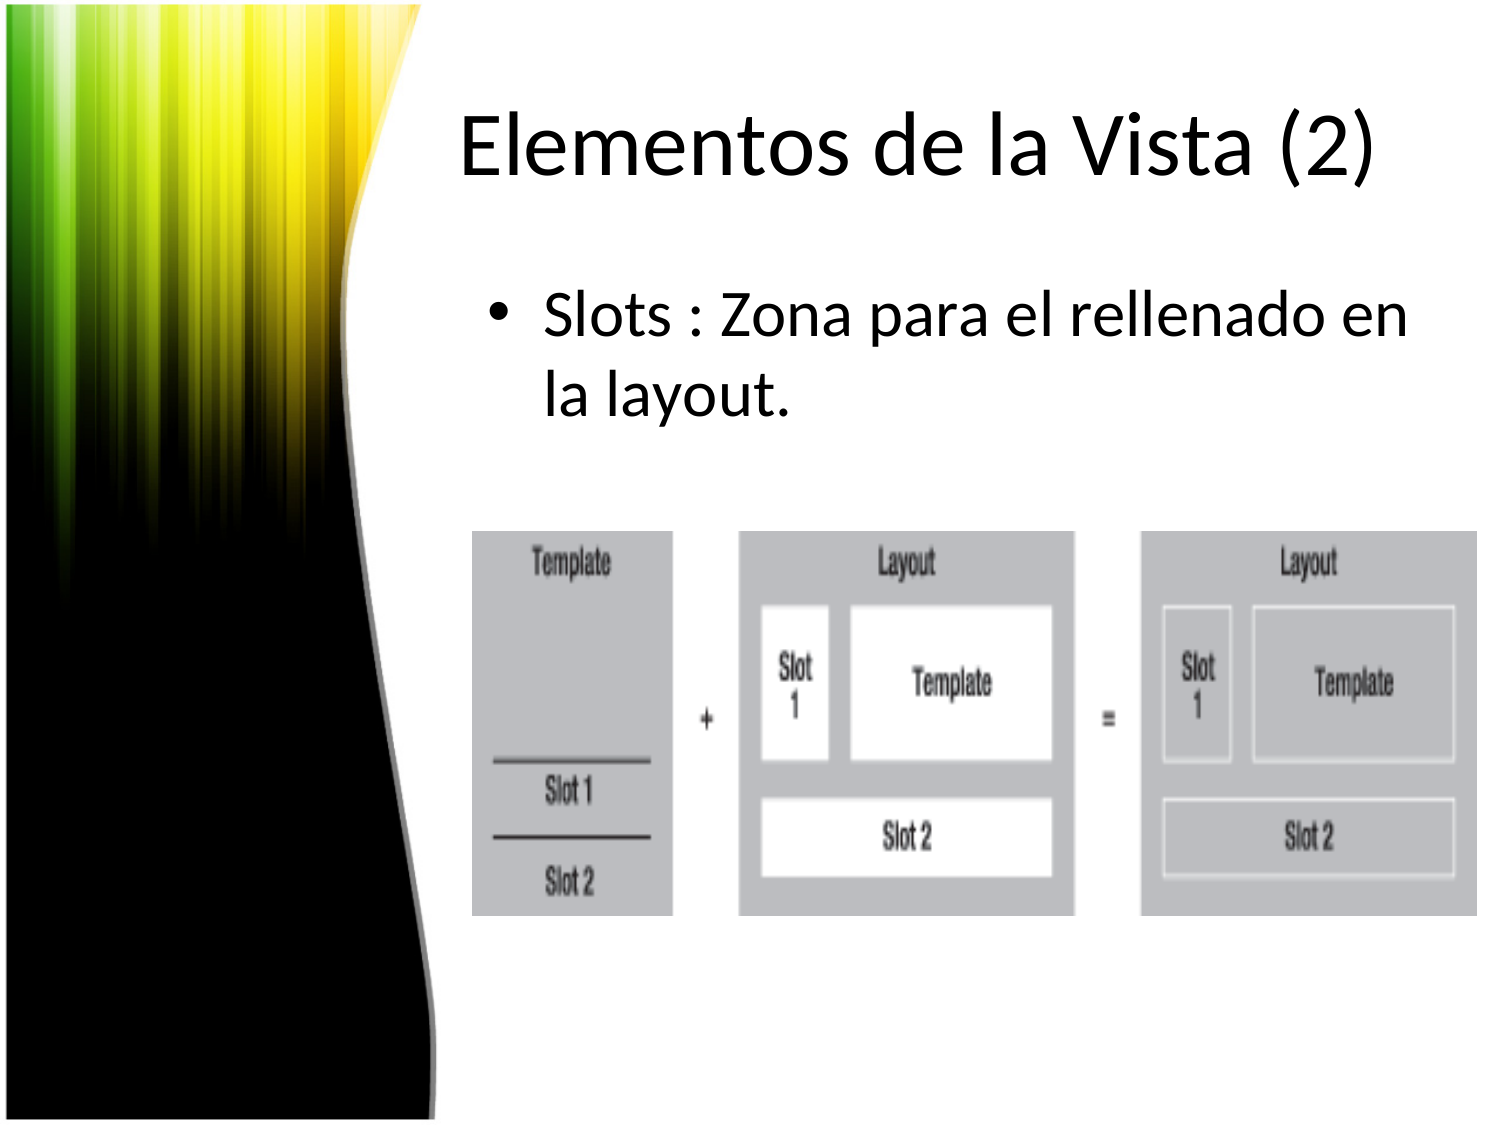

# Elementos de la Vista (2)
Slots : Zona para el rellenado en la layout.